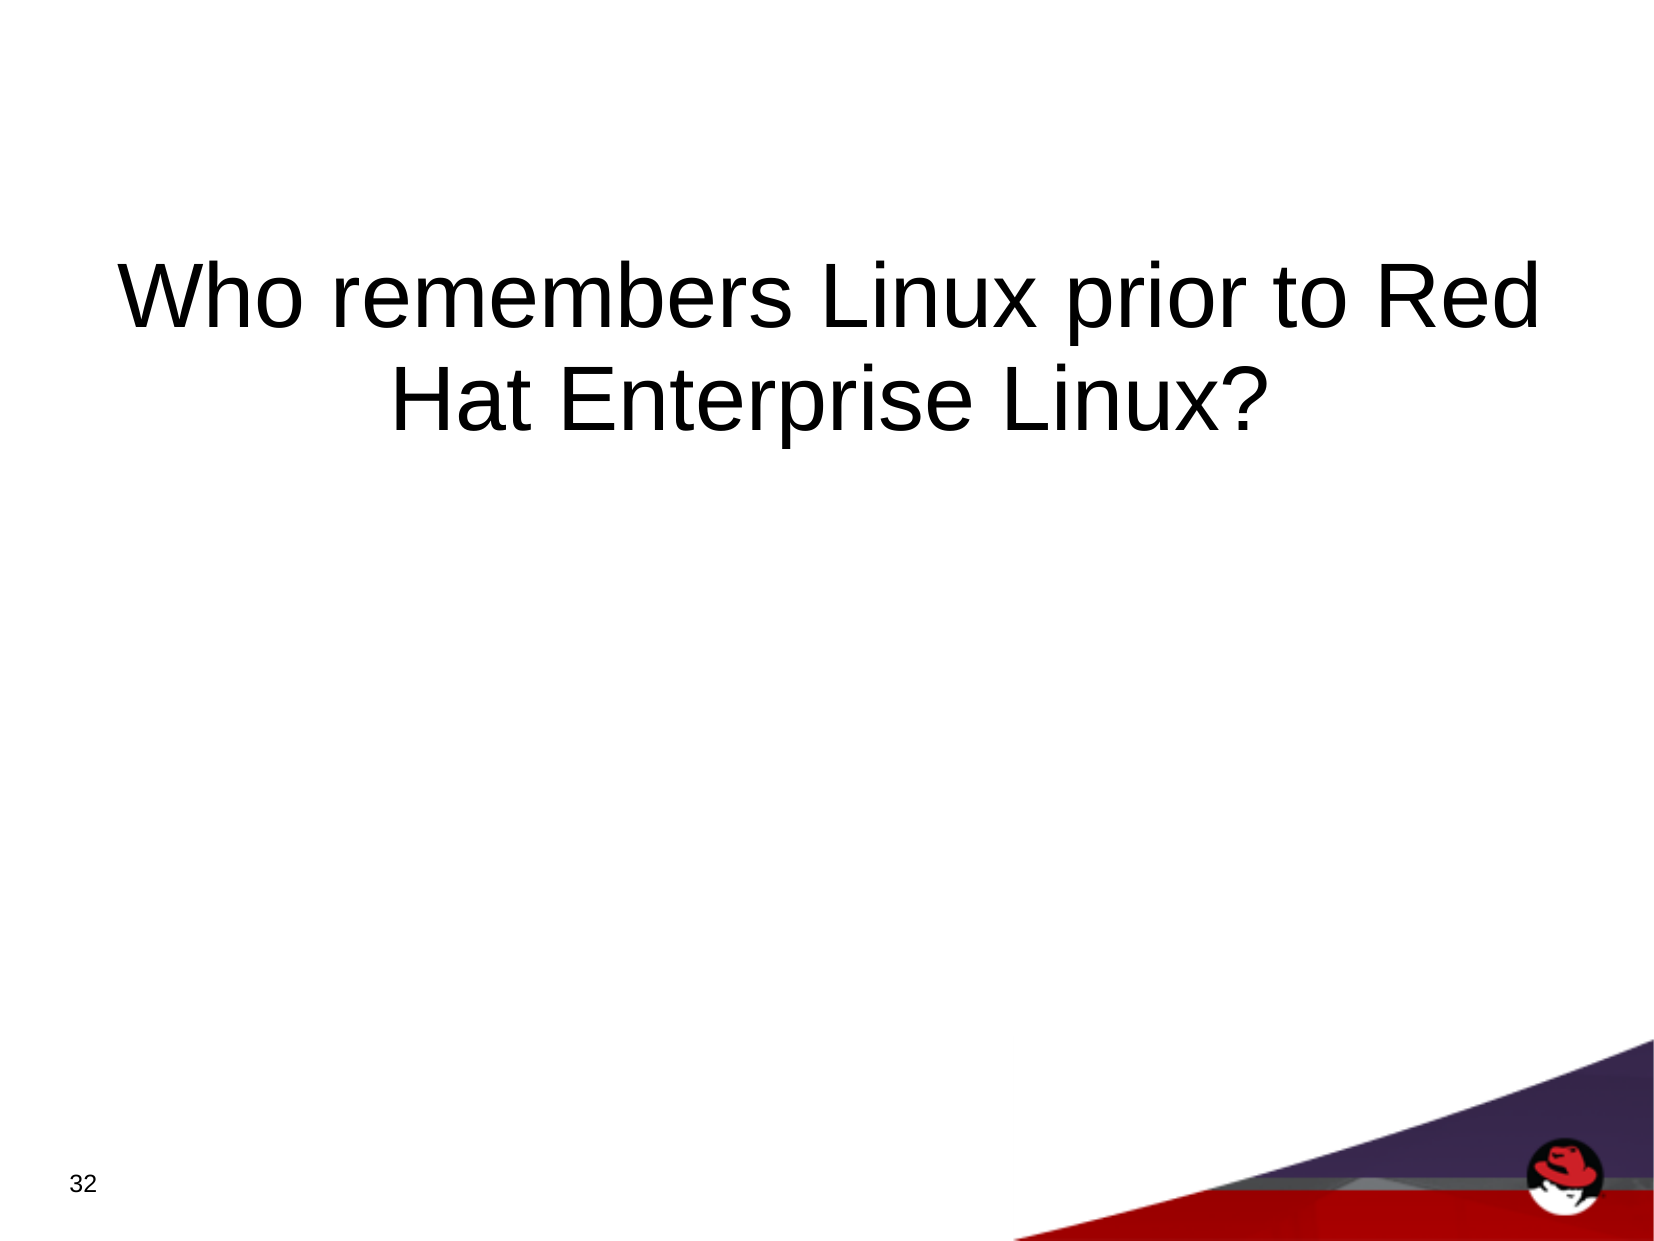

# Who remembers Linux prior to Red Hat Enterprise Linux?